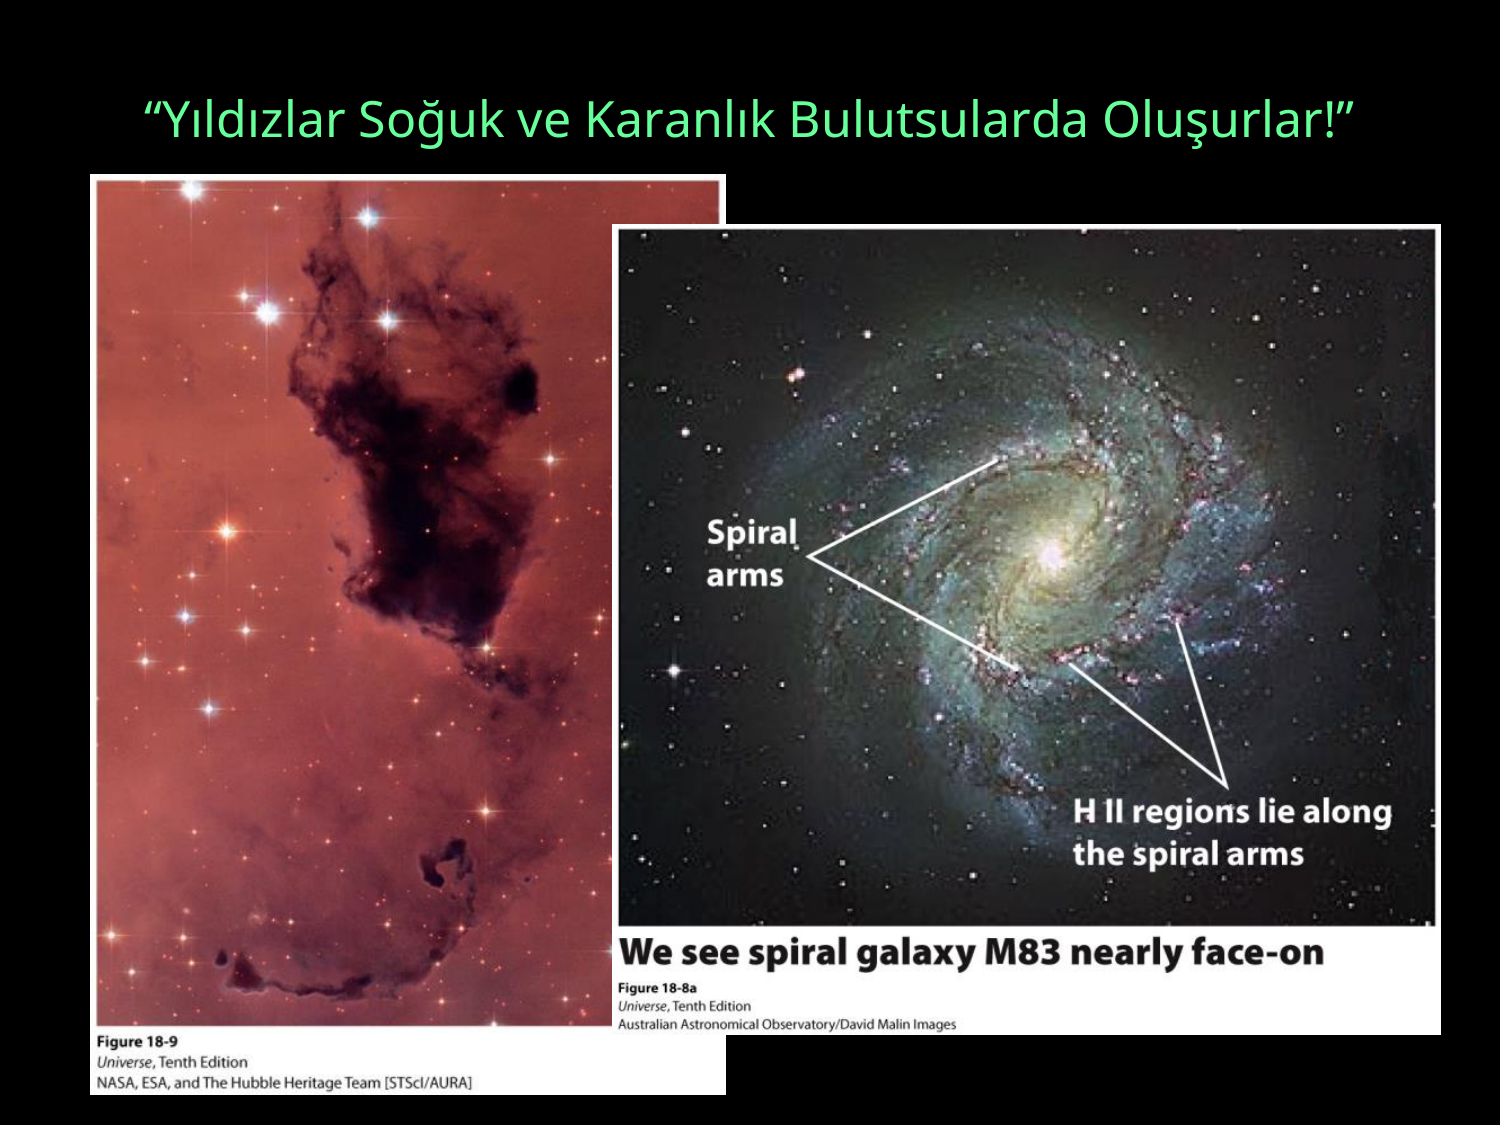

# “Yıldızlar Soğuk ve Karanlık Bulutsularda Oluşurlar!”